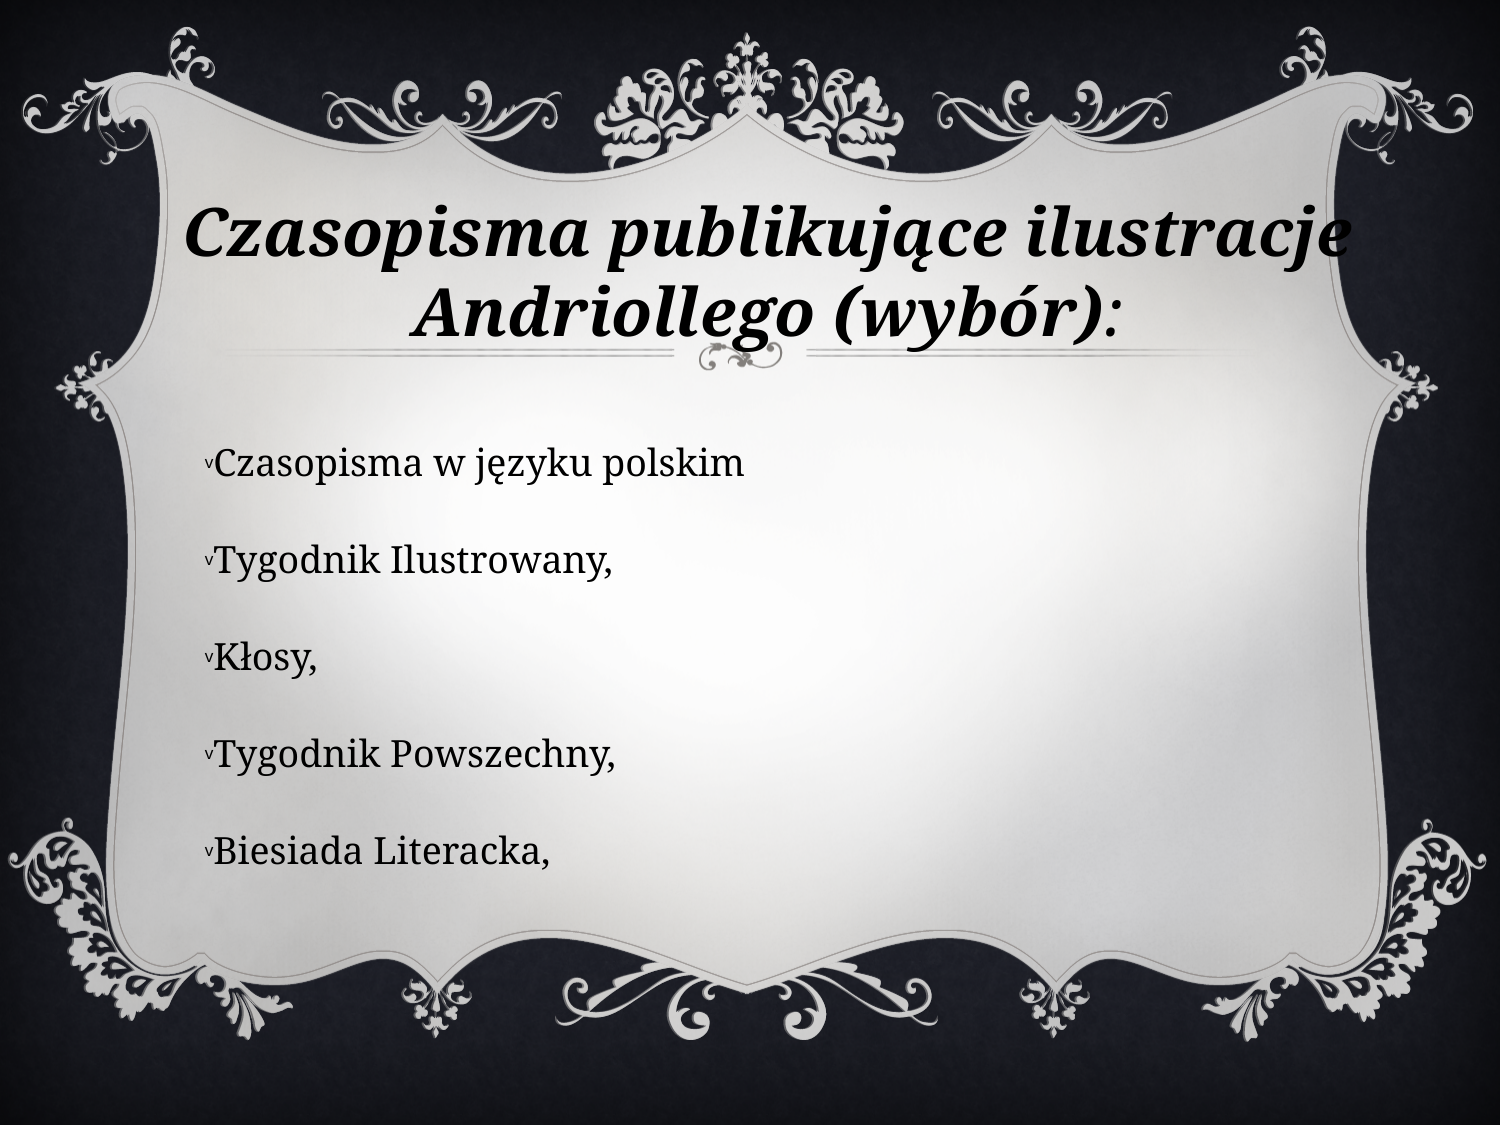

# Czasopisma publikujące ilustracje Andriollego (wybór):
Czasopisma w języku polskim
Tygodnik Ilustrowany,
Kłosy,
Tygodnik Powszechny,
Biesiada Literacka,